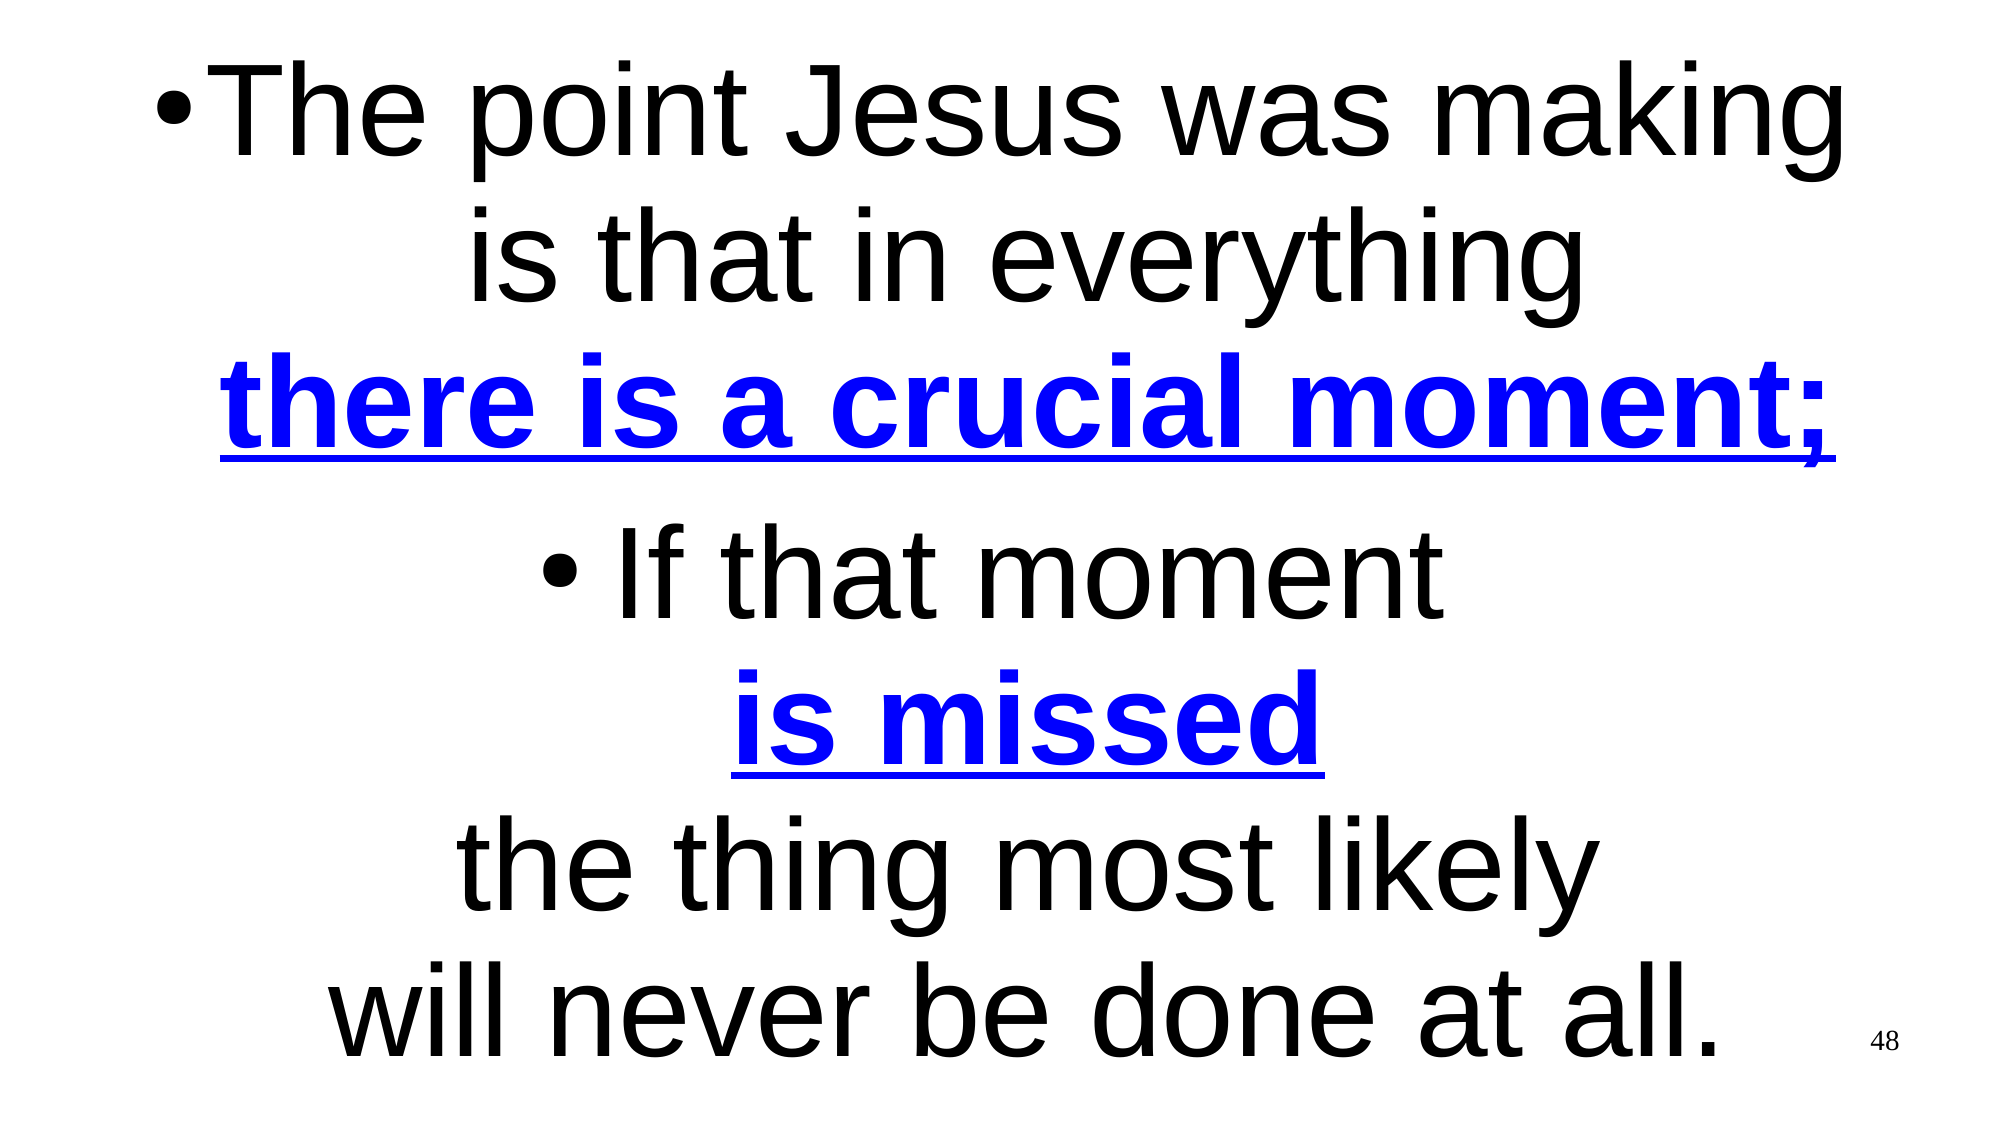

# The point Jesus was making is that in everything there is a crucial moment;
If that moment
is missed
the thing most likely
will never be done at all.
48